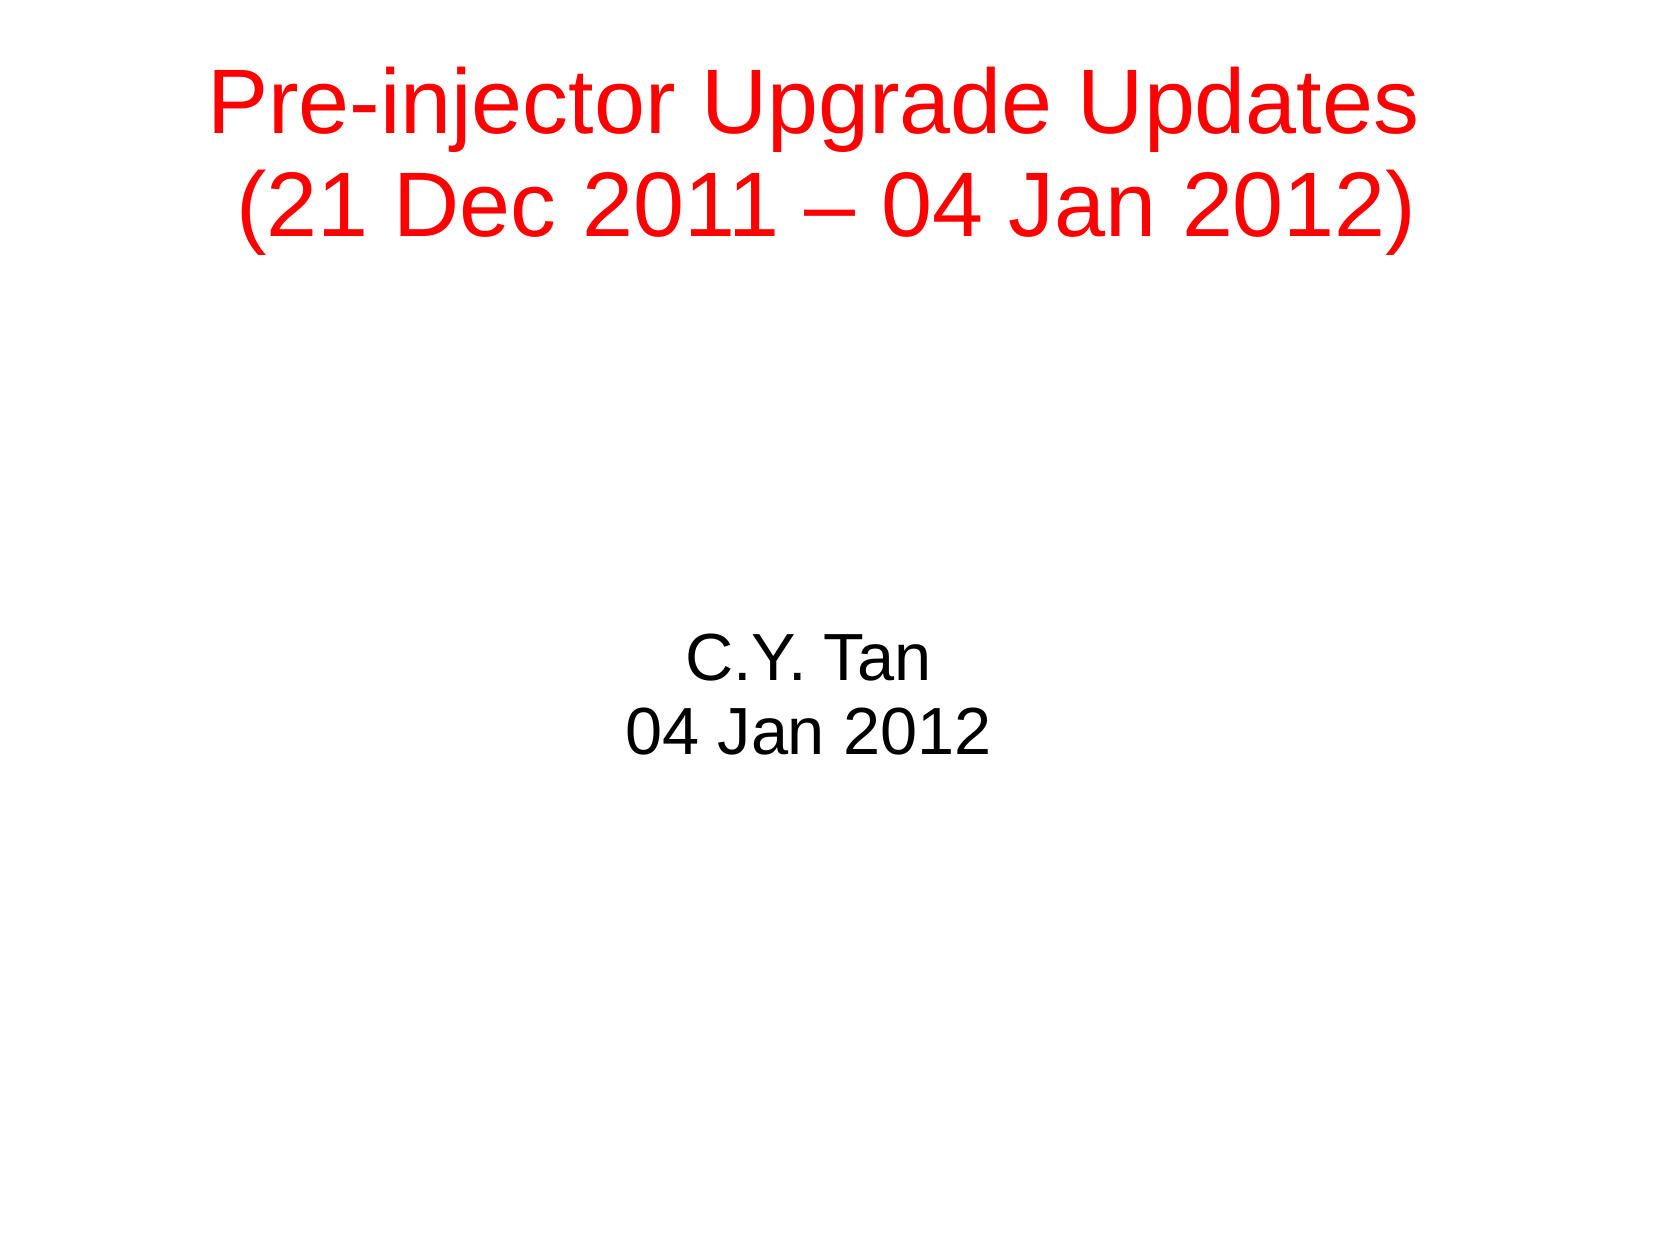

# Pre-injector Upgrade Updates (21 Dec 2011 – 04 Jan 2012)
C.Y. Tan
04 Jan 2012